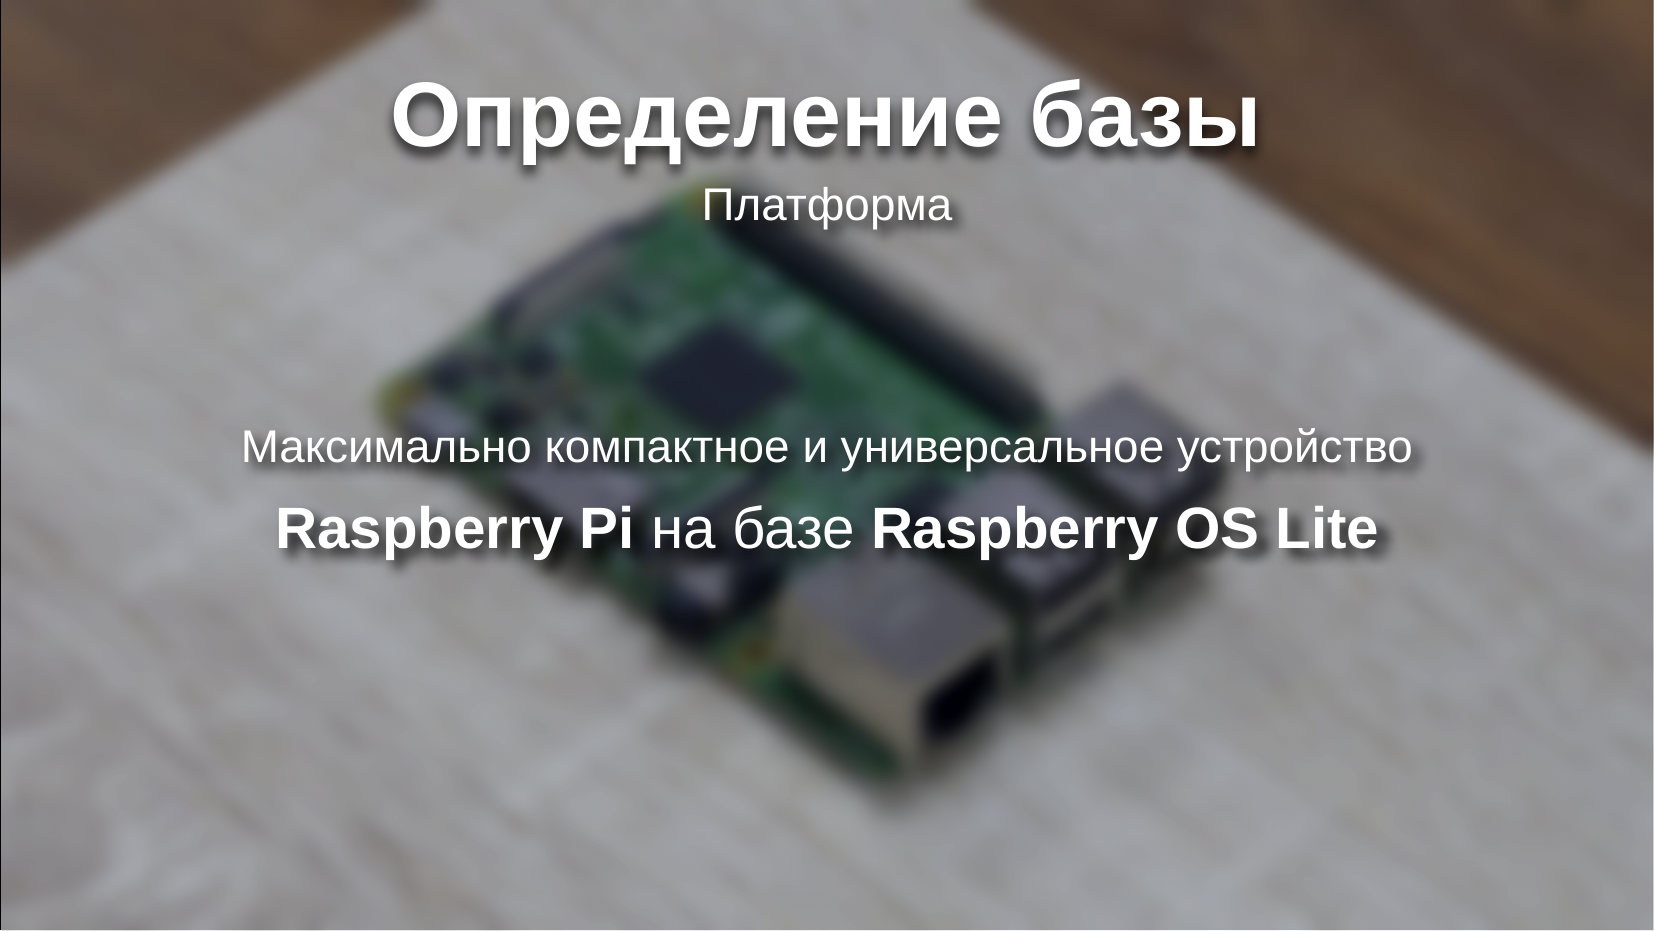

# Определение базы
Платформа
Максимально компактное и универсальное устройство
Raspberry Pi на базе Raspberry OS Lite